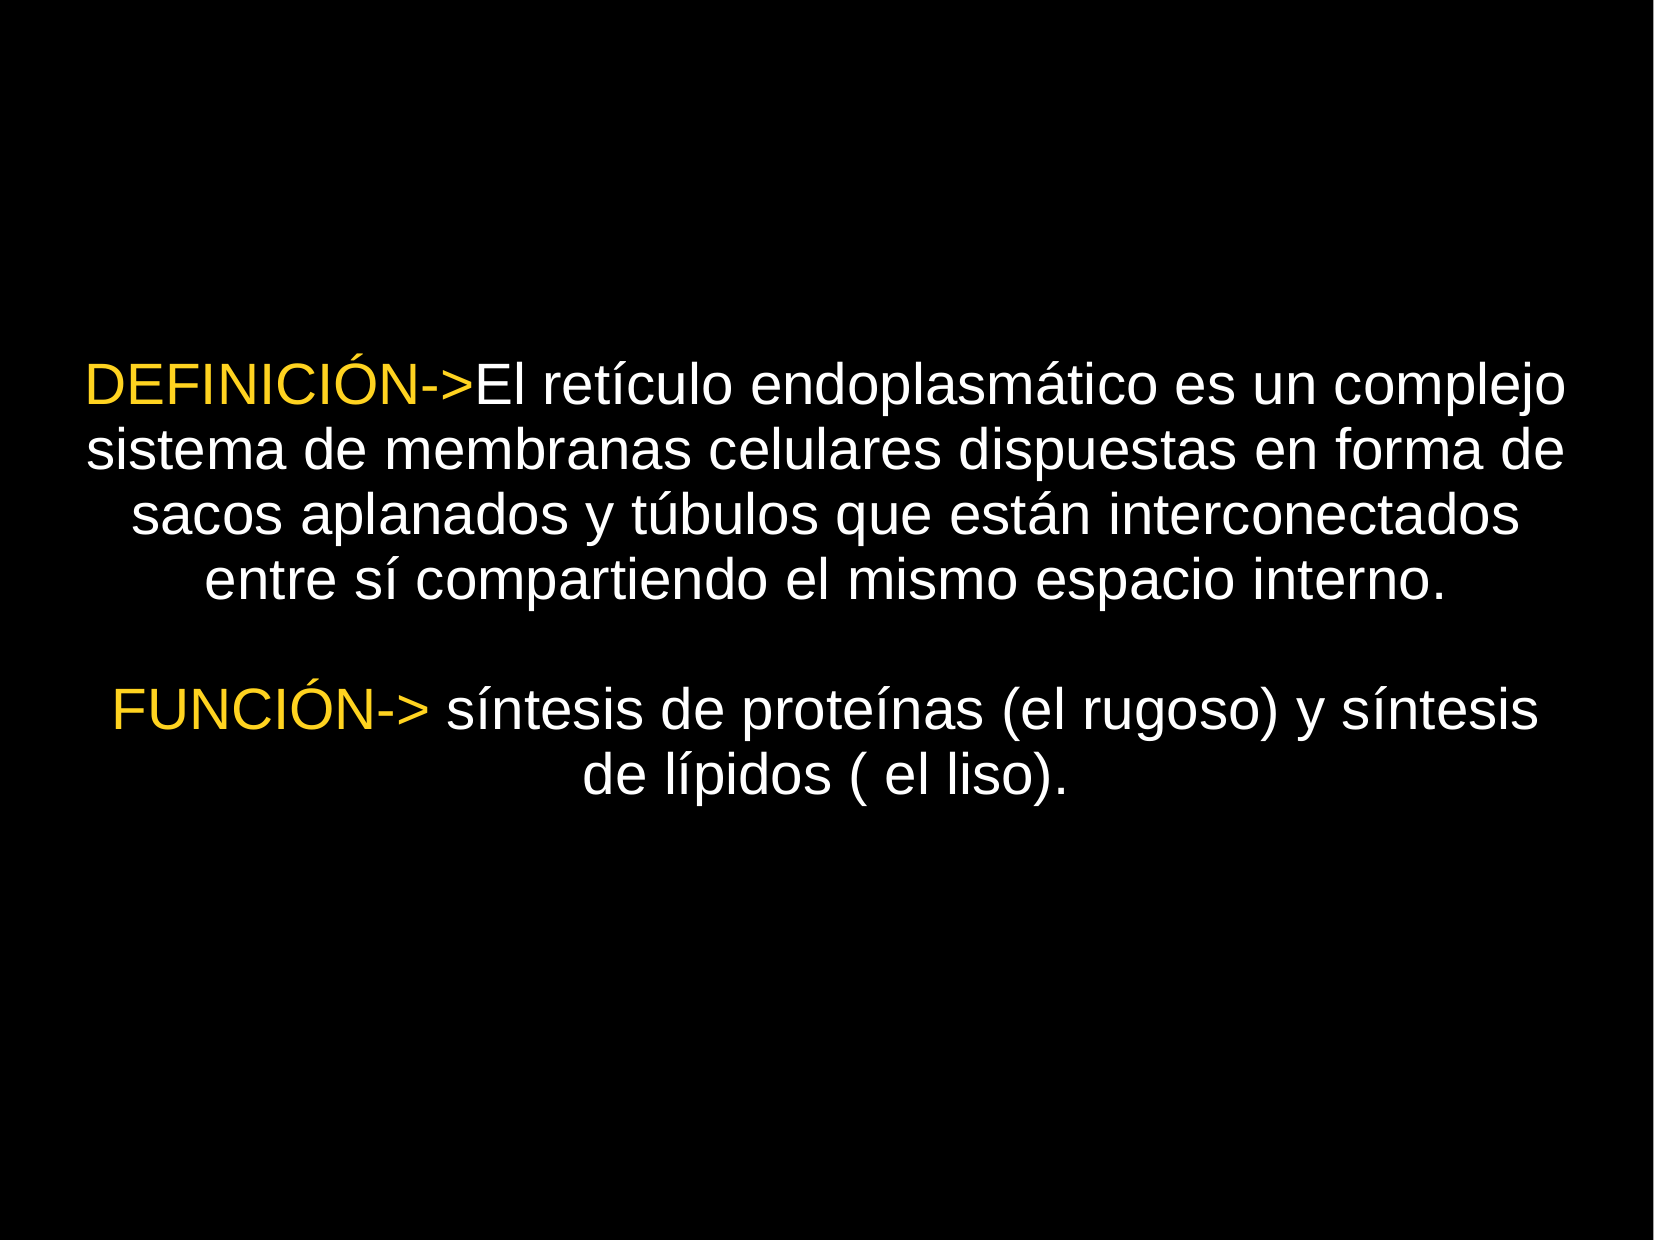

# DEFINICIÓN->El retículo endoplasmático es un complejo sistema de membranas celulares dispuestas en forma de sacos aplanados y túbulos que están interconectados entre sí compartiendo el mismo espacio interno.
FUNCIÓN-> síntesis de proteínas (el rugoso) y síntesis de lípidos ( el liso).